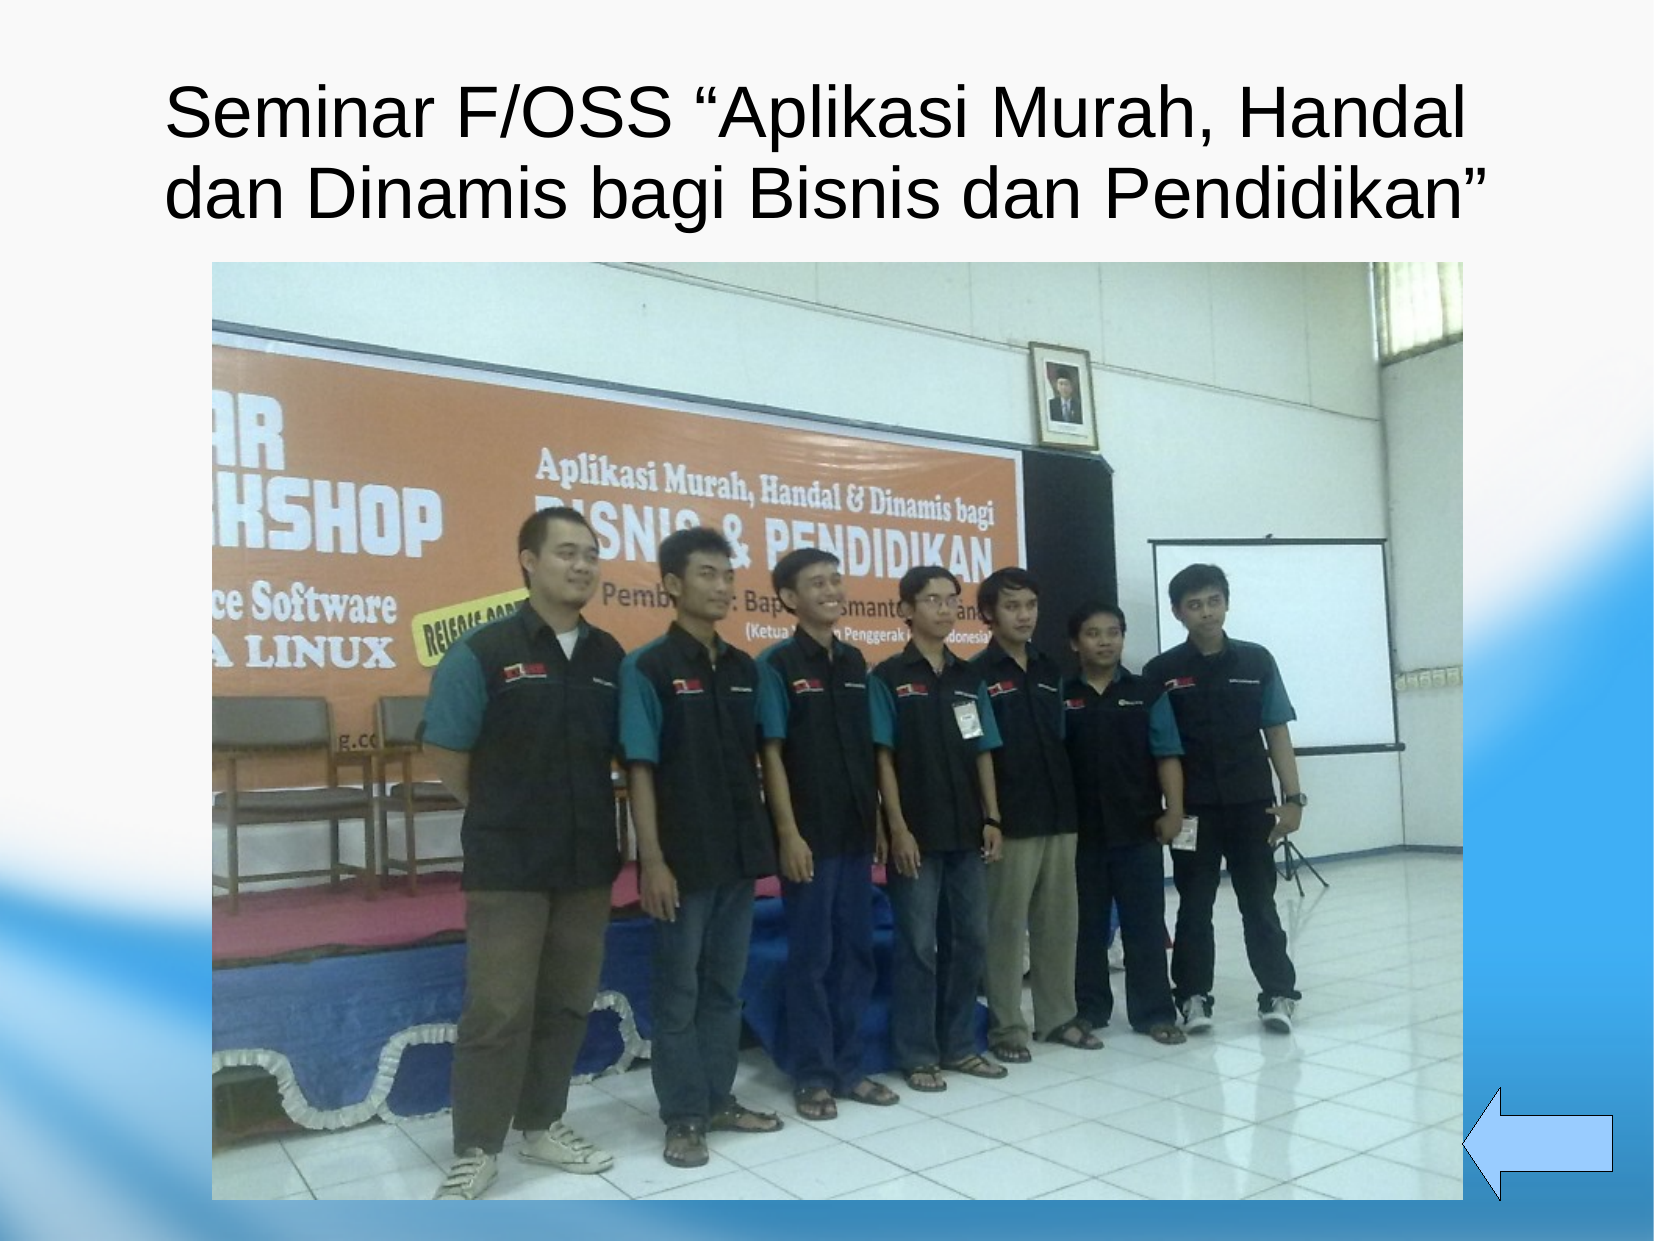

# Seminar F/OSS “Aplikasi Murah, Handal dan Dinamis bagi Bisnis dan Pendidikan”